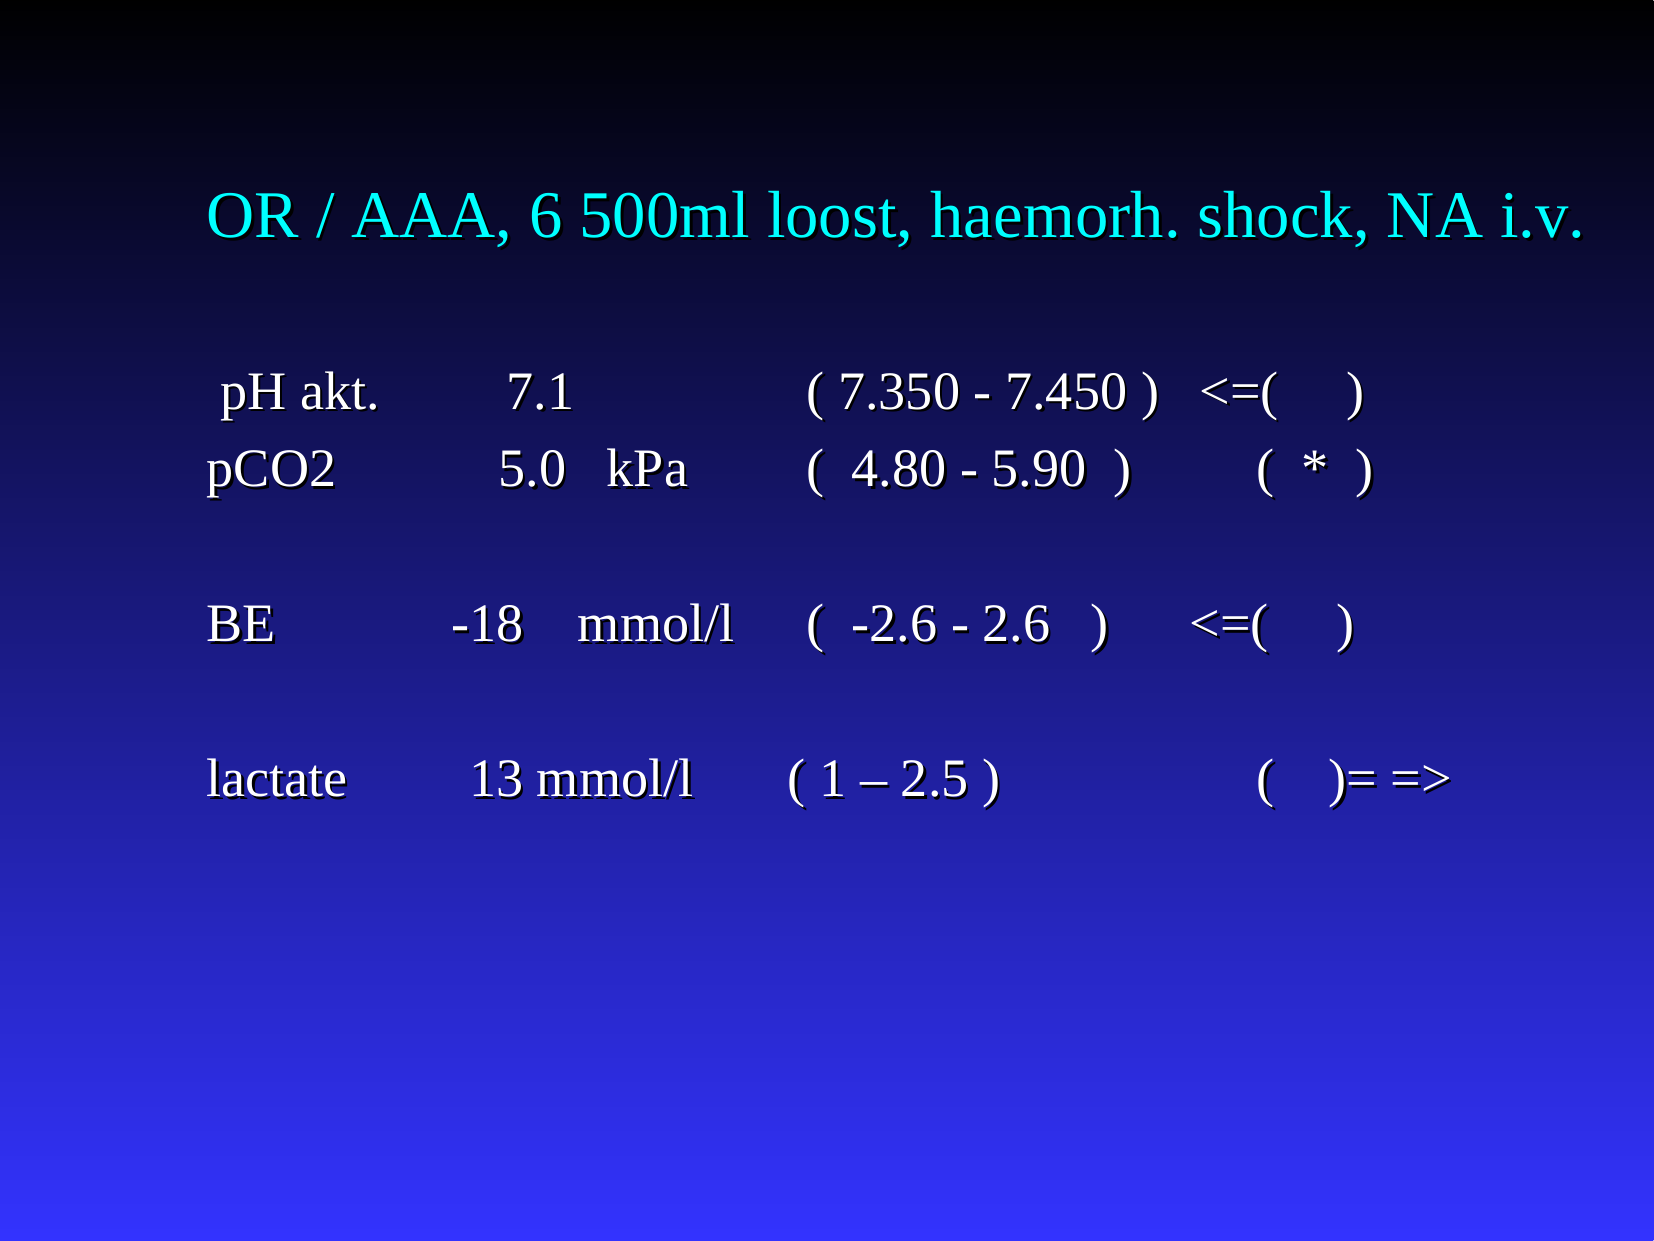

# OR / AAA, 6 500ml loost, haemorh. shock, NA i.v.
 pH akt. 	7.1 	( 7.350 - 7.450 ) <=( )
pCO2 5.0 kPa 	( 4.80 - 5.90 ) 	( * )
BE -18 mmol/l 	( -2.6 - 2.6 ) <=( )
lactate 13 mmol/l ( 1 – 2.5 )		( )= =>